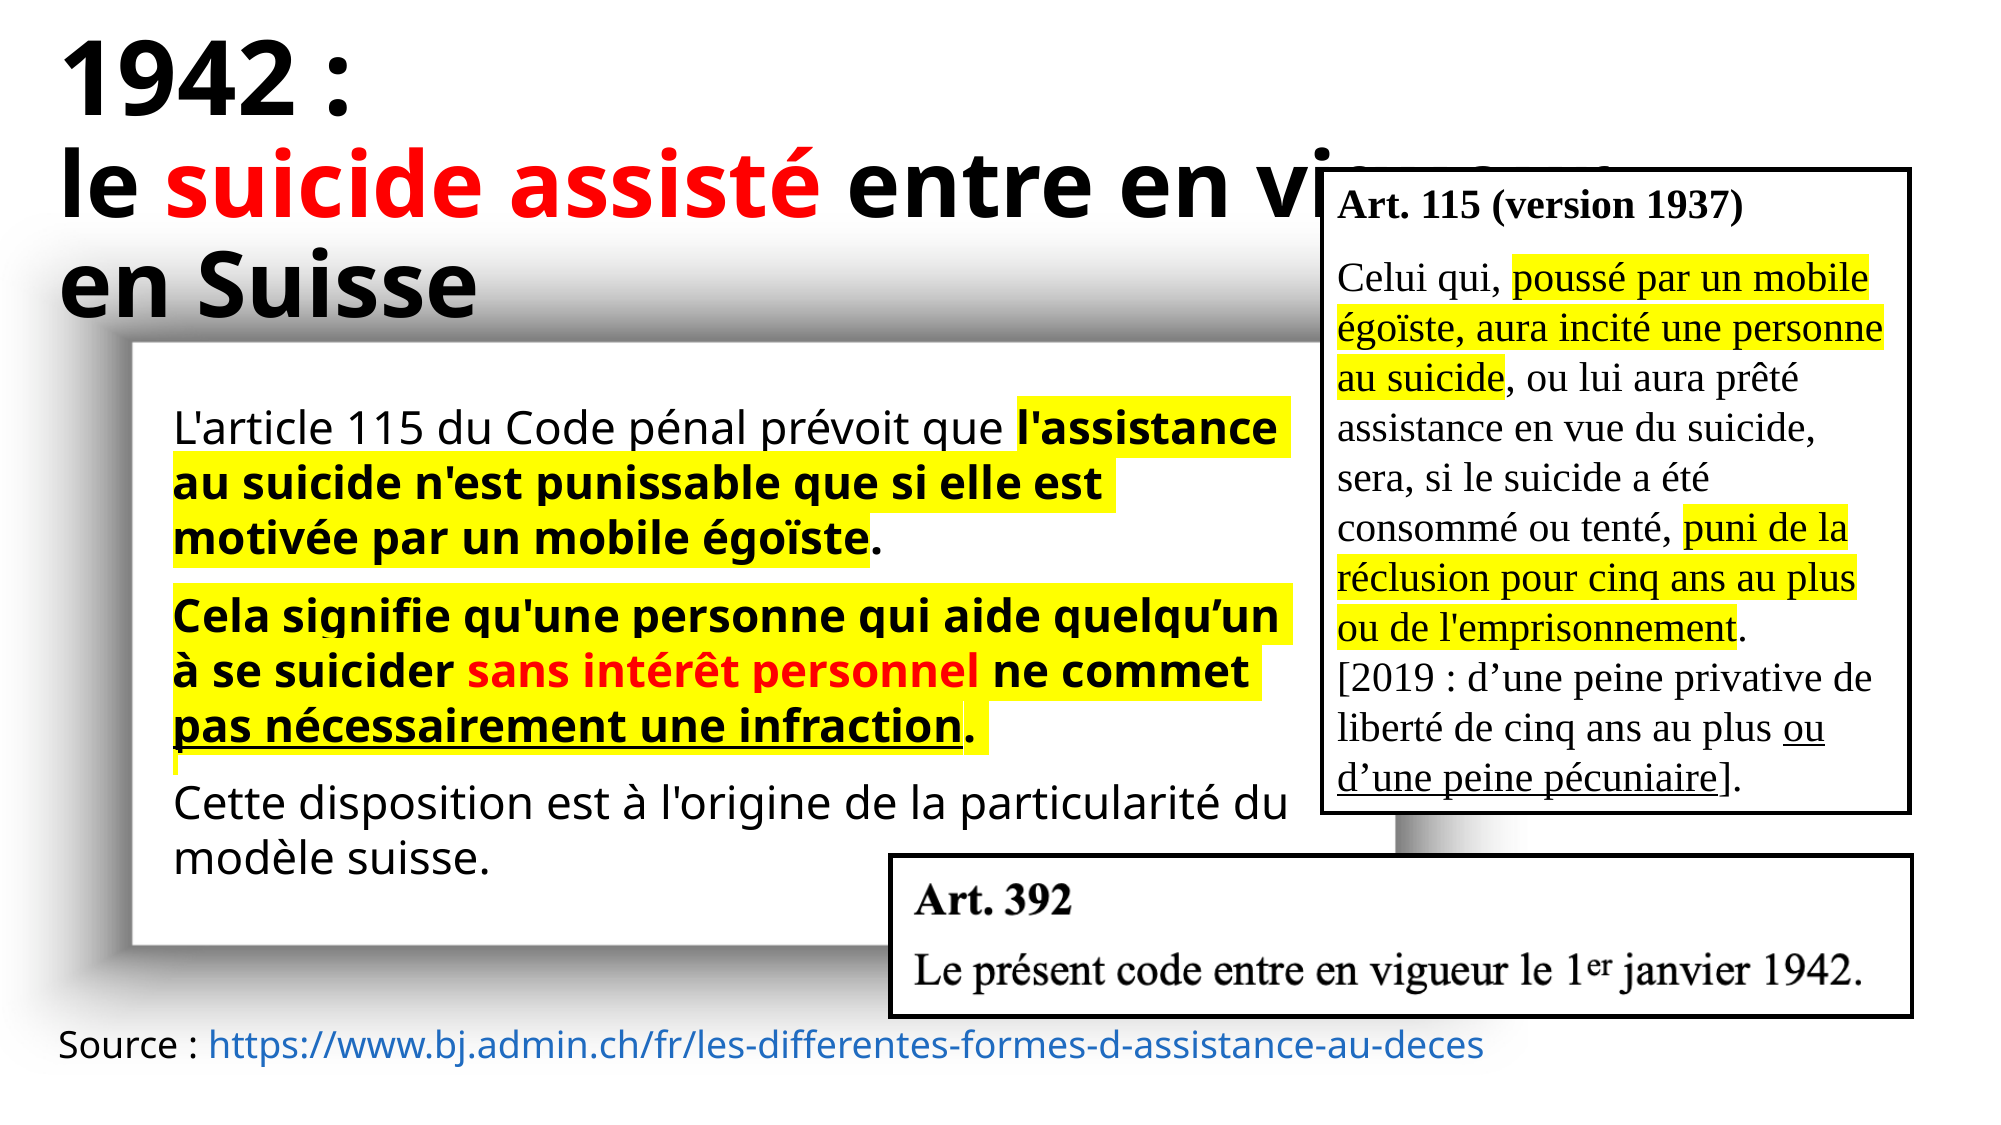

1942 :
le suicide assisté entre en vigueur
en Suisse
Art. 115 (version 1937)
Celui qui, poussé par un mobile égoïste, aura incité une personne au suicide, ou lui aura prêté assistance en vue du suicide, sera, si le suicide a été consommé ou tenté, puni de la réclusion pour cinq ans au plus ou de l'emprisonnement.
[2019 : d’une peine privative de liberté de cinq ans au plus ou d’une peine pécuniaire].
L'article 115 du Code pénal prévoit que l'assistance
au suicide n'est punissable que si elle est
motivée par un mobile égoïste.
Cela signifie qu'une personne qui aide quelqu’un
à se suicider sans intérêt personnel ne commet
pas nécessairement une infraction.
Cette disposition est à l'origine de la particularité du modèle suisse.
Source : https://www.bj.admin.ch/fr/les-differentes-formes-d-assistance-au-deces